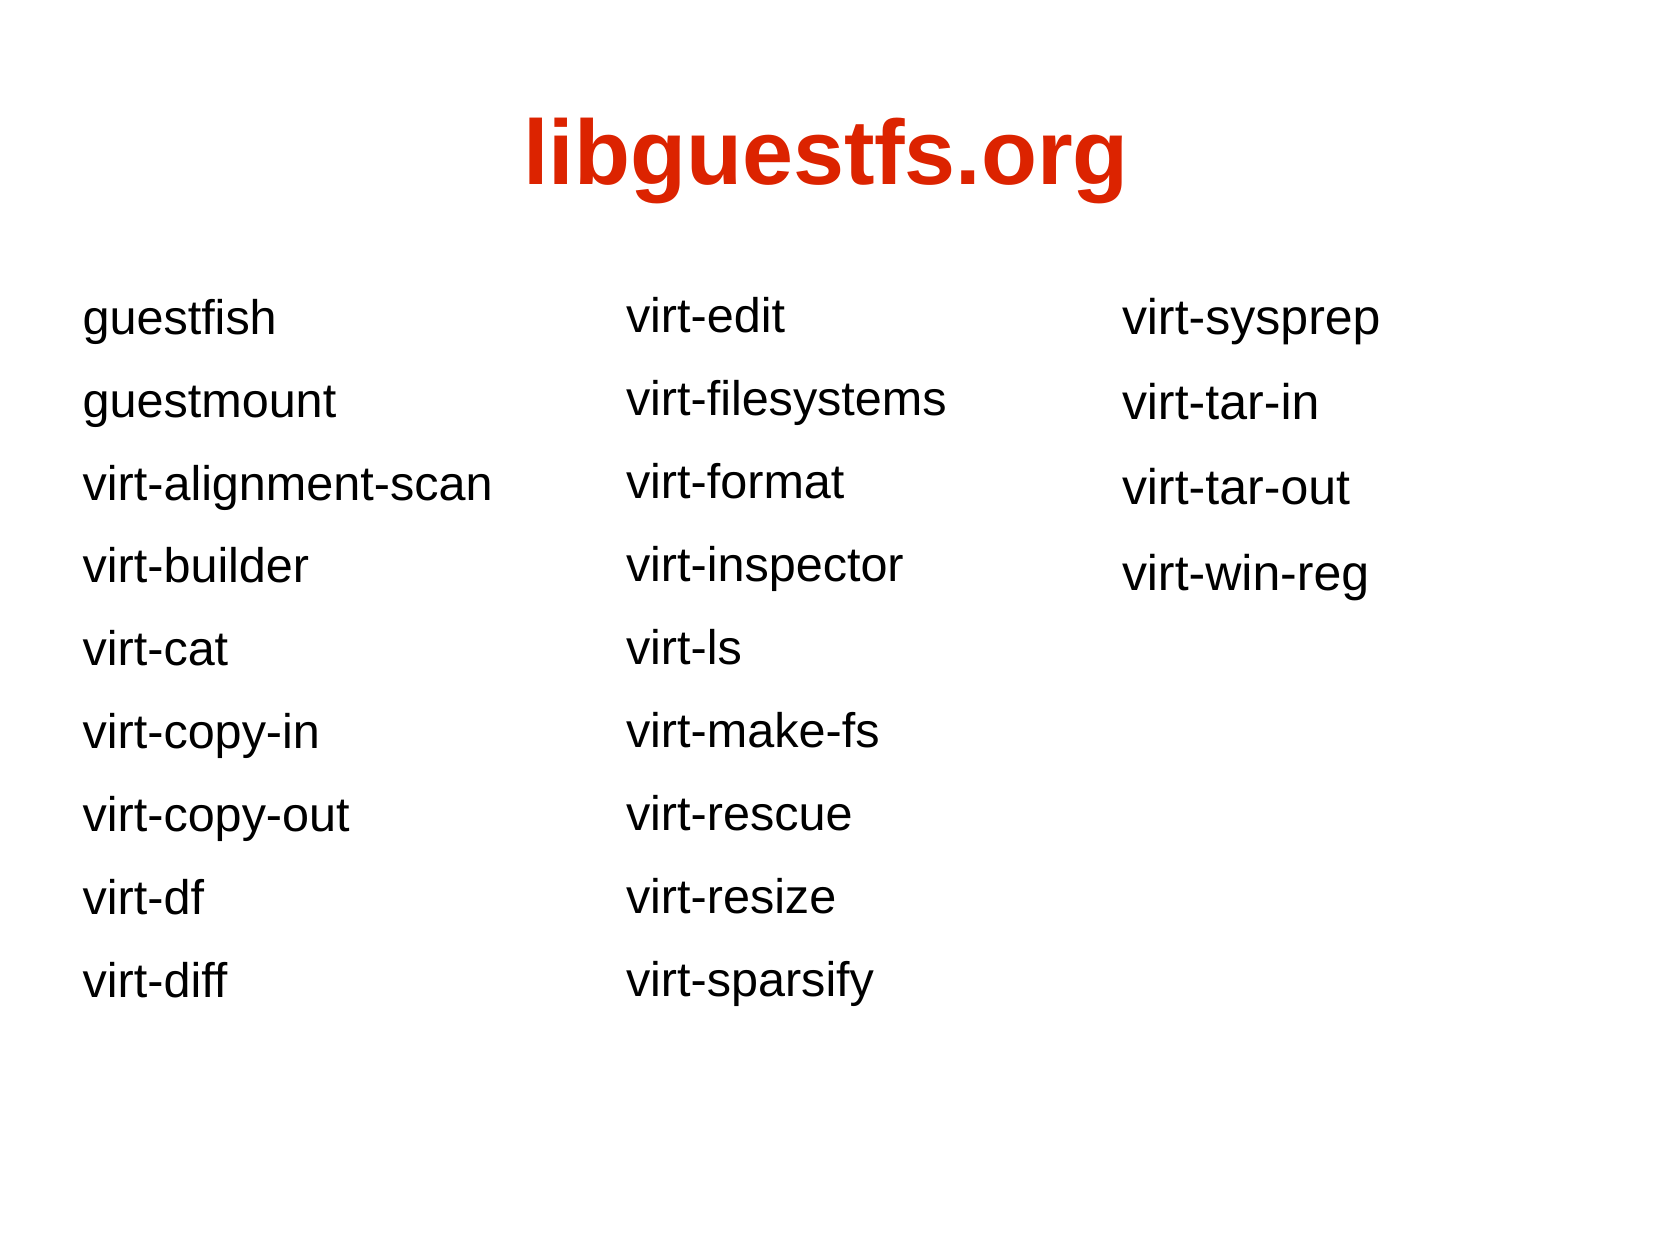

# libguestfs.org
virt-edit
virt-filesystems
virt-format
virt-inspector
virt-ls
virt-make-fs
virt-rescue
virt-resize
virt-sparsify
virt-sysprep
virt-tar-in
virt-tar-out
virt-win-reg
guestfish
guestmount
virt-alignment-scan
virt-builder
virt-cat
virt-copy-in
virt-copy-out
virt-df
virt-diff